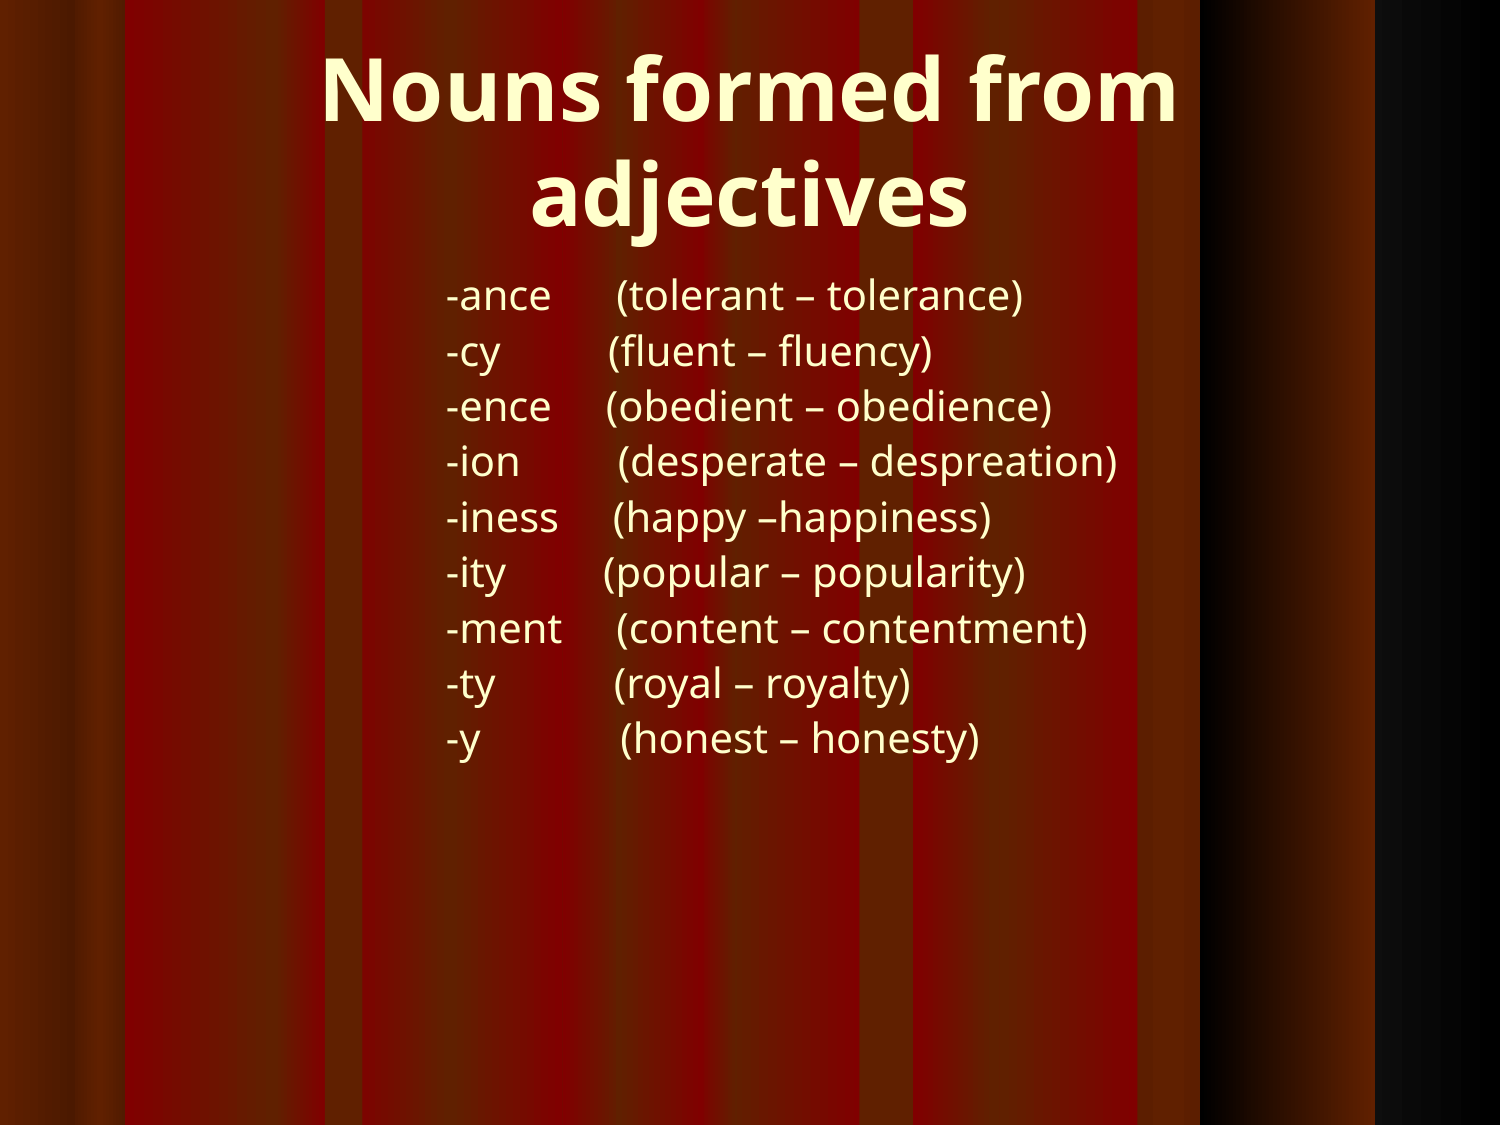

# Nouns formed from adjectives
-ance (tolerant – tolerance)‏
-cy (fluent – fluency)‏
-ence (obedient – obedience)‏
-ion (desperate – despreation)‏
-iness (happy –happiness)‏
-ity (popular – popularity)‏
-ment (content – contentment)‏
-ty (royal – royalty)‏
-y (honest – honesty)‏